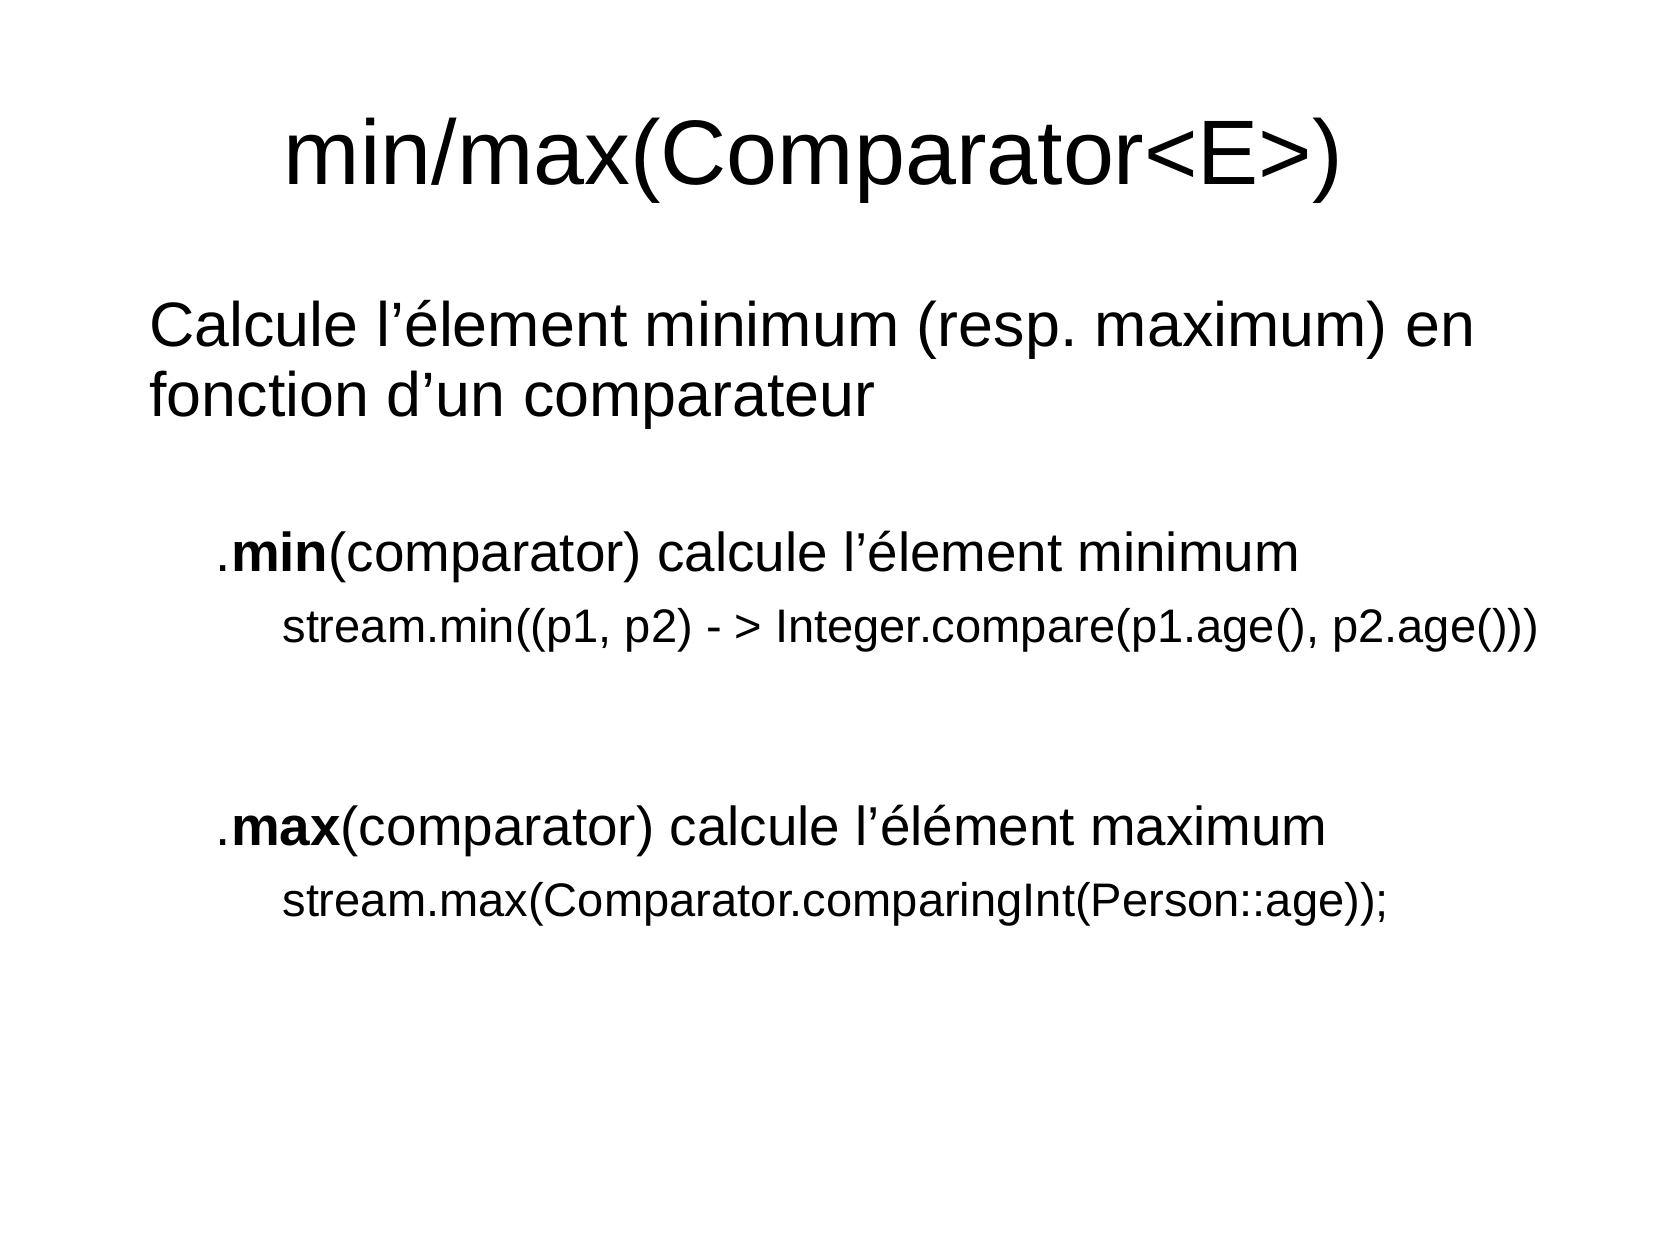

# min/max(Comparator<E>)
Calcule l’élement minimum (resp. maximum) en fonction d’un comparateur
.min(comparator) calcule l’élement minimum
stream.min((p1, p2) - > Integer.compare(p1.age(), p2.age()))
.max(comparator) calcule l’élément maximum
stream.max(Comparator.comparingInt(Person::age));